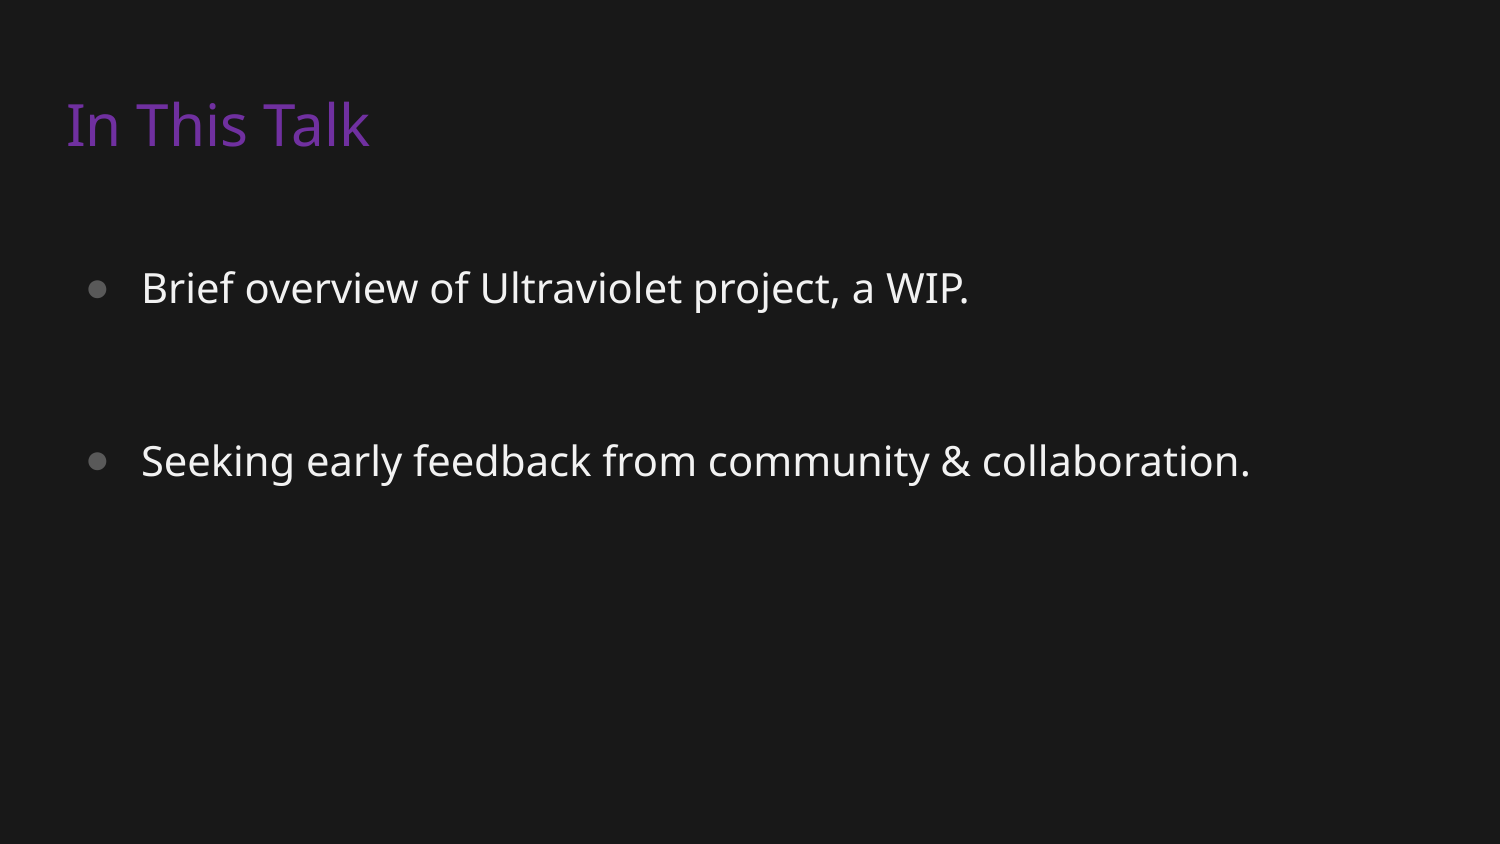

# In This Talk
Brief overview of Ultraviolet project, a WIP.
Seeking early feedback from community & collaboration.